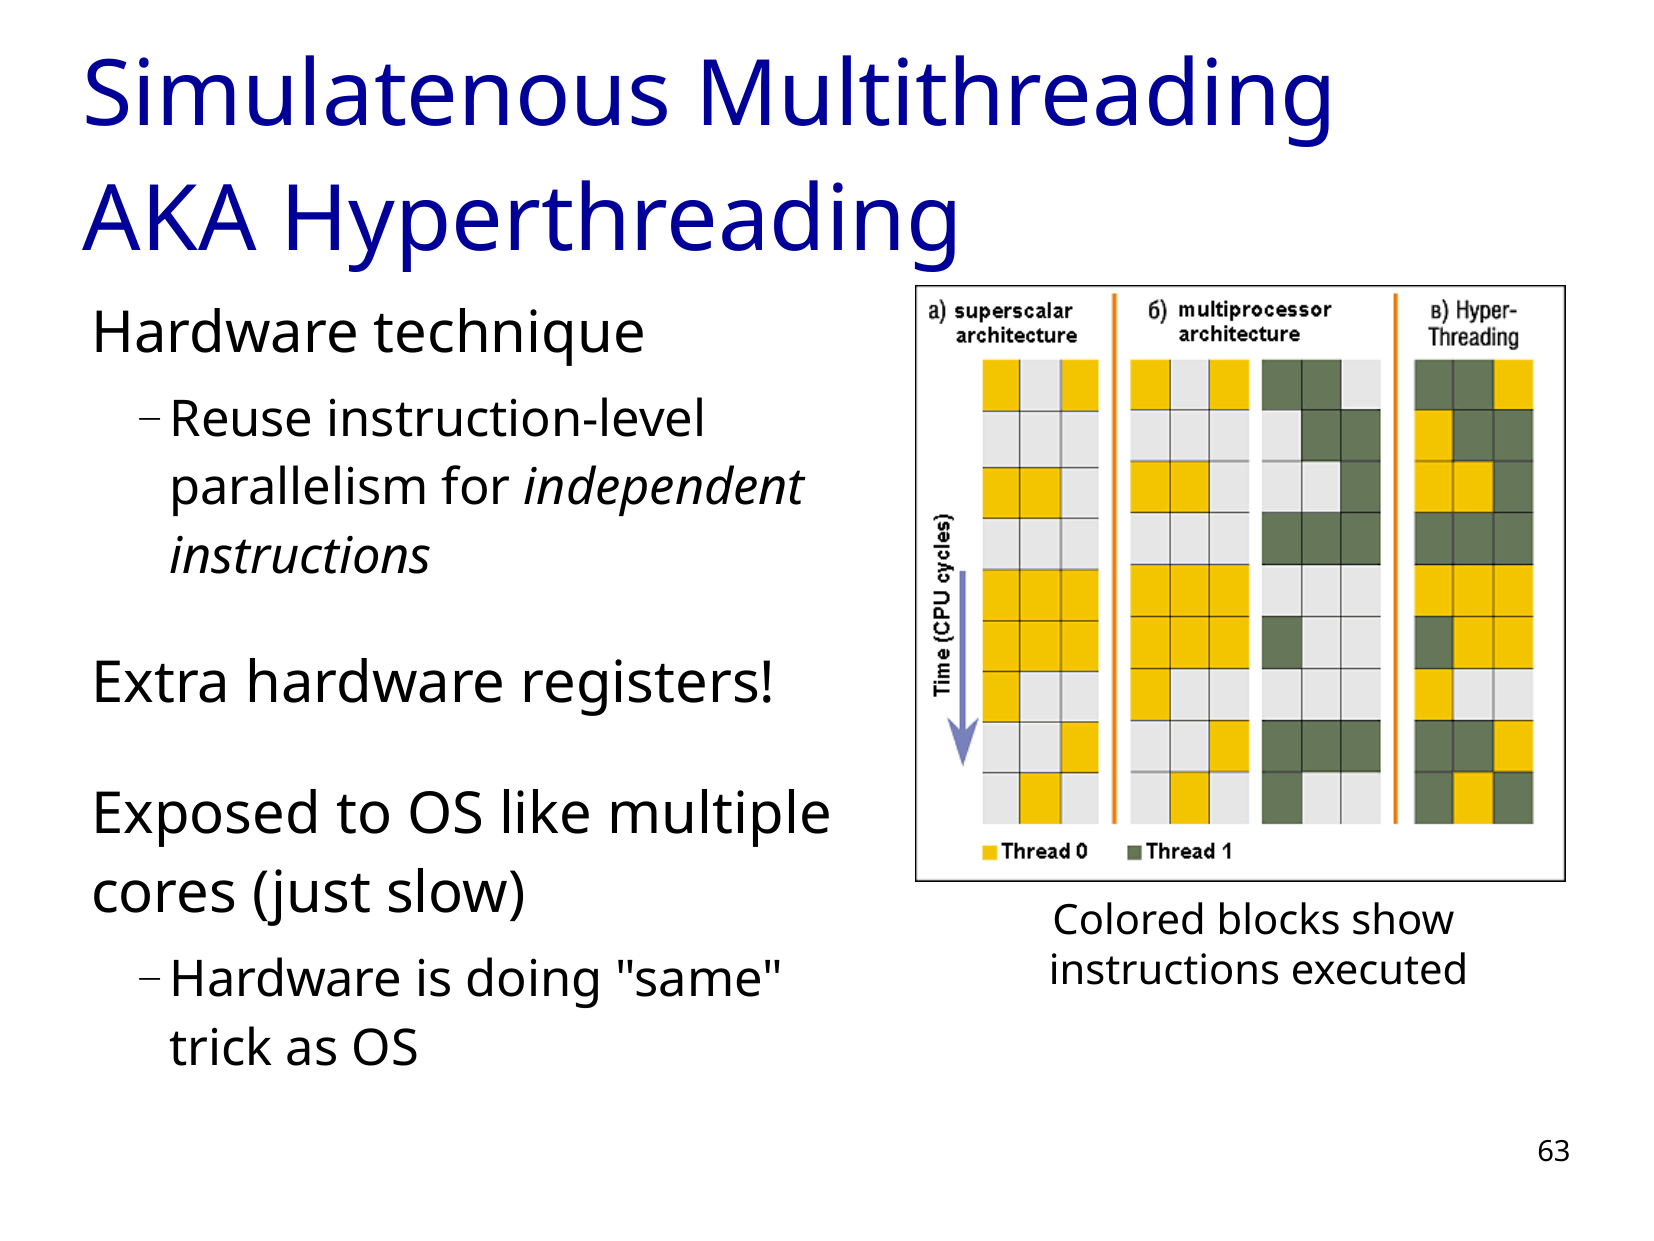

# Simulatenous Multithreading AKA Hyperthreading
Colored blocks show
instructions executed
Hardware technique
Reuse instruction-level parallelism for independent instructions
Extra hardware registers!
Exposed to OS like multiple cores (just slow)
Hardware is doing "same" trick as OS
63